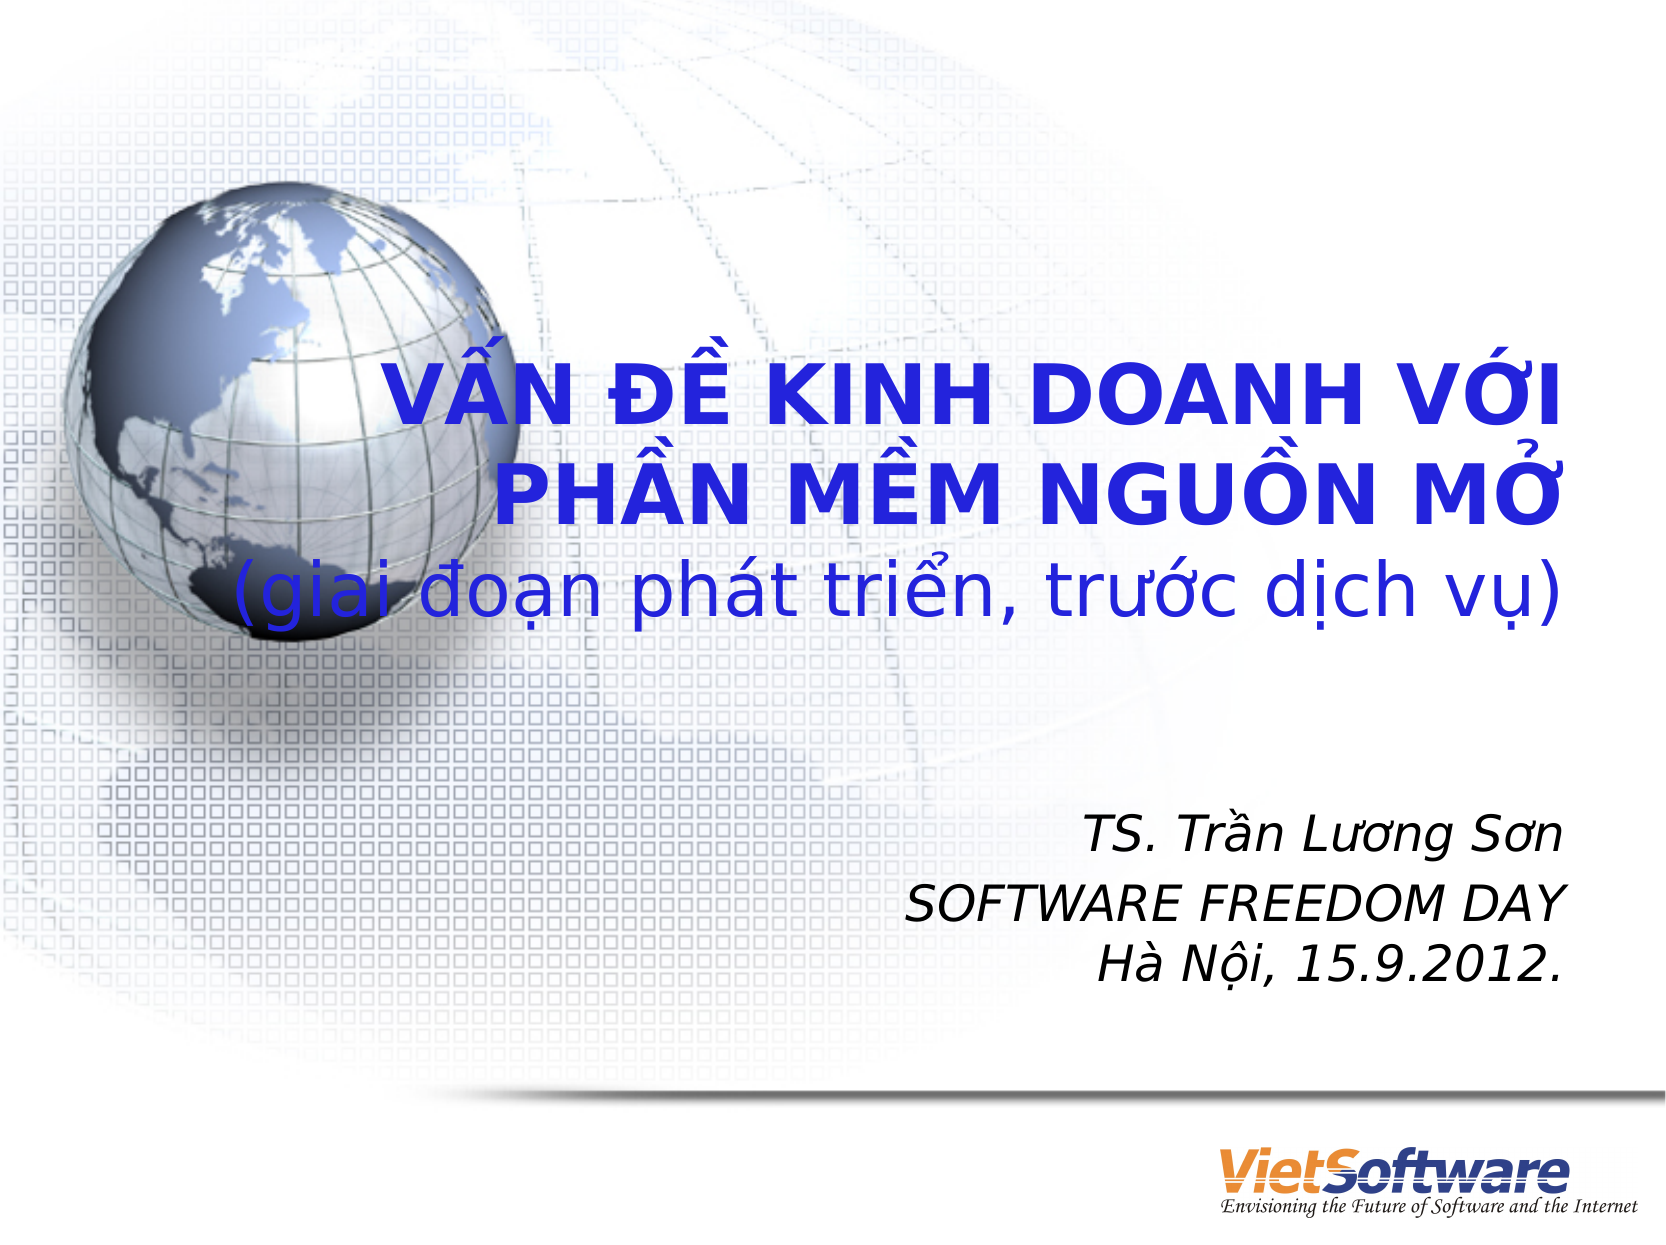

# VẤN ĐỀ KINH DOANH VỚI PHẦN MỀM NGUỒN MỞ (giai đoạn phát triển, trước dịch vụ) TS. Trần Lương Sơn SOFTWARE FREEDOM DAY Hà Nội, 15.9.2012.
1